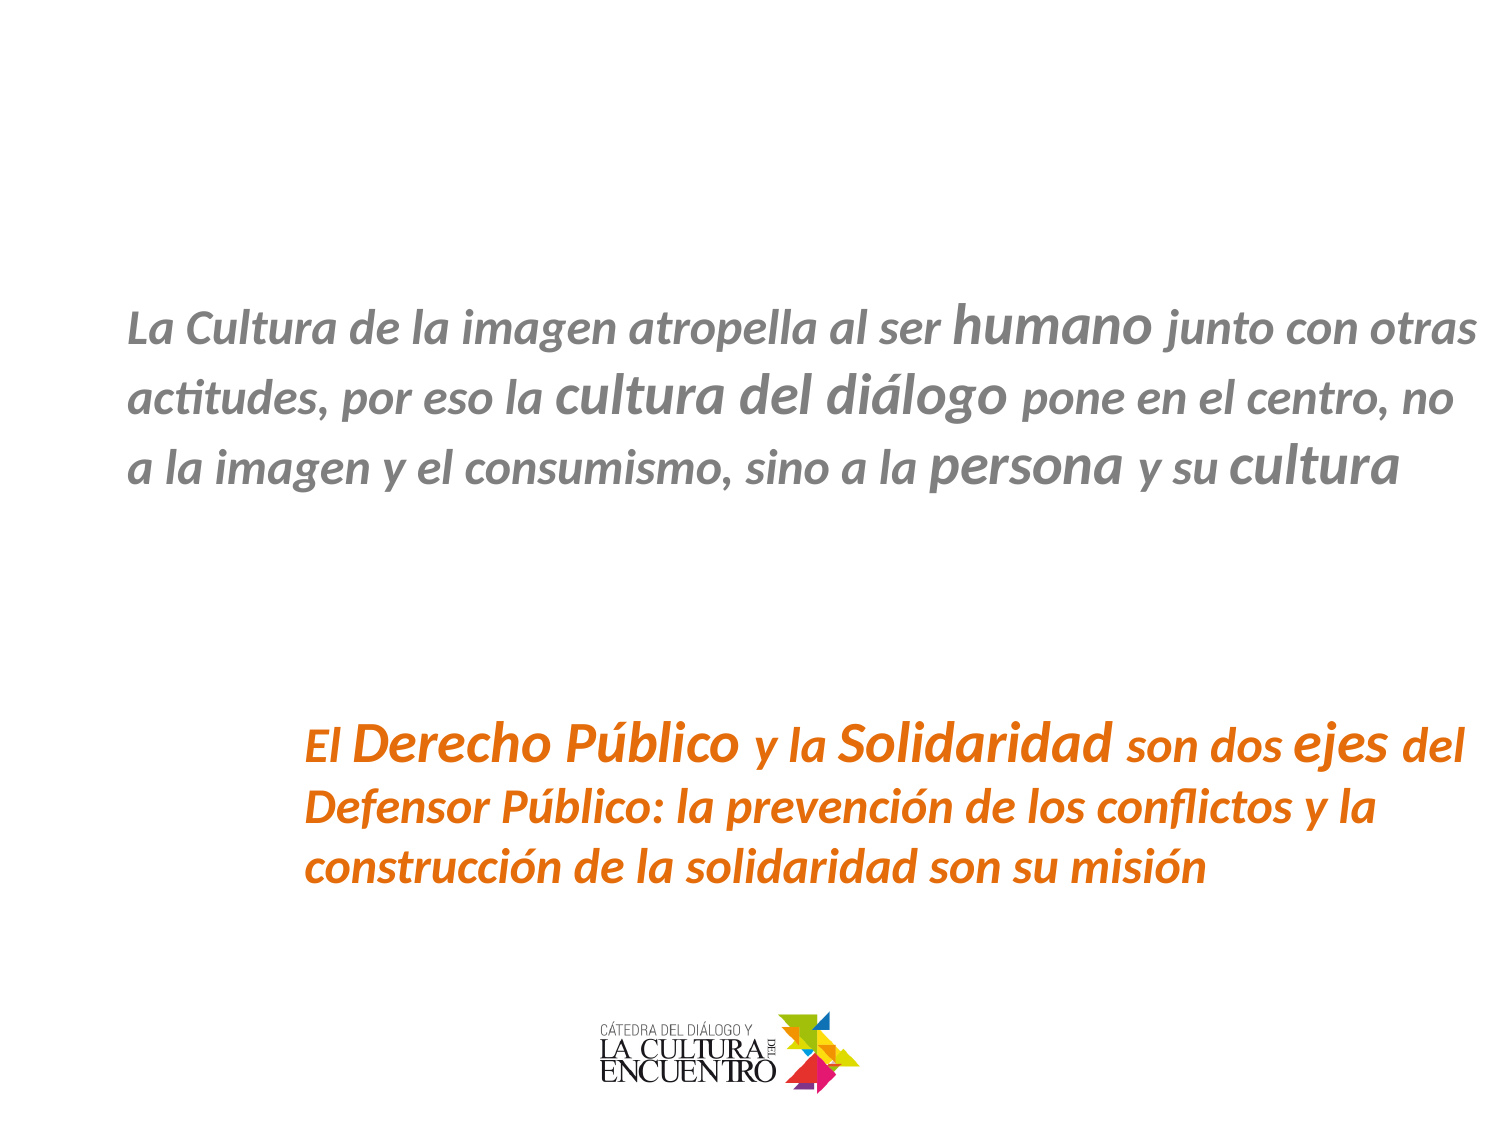

La Cultura de la imagen atropella al ser humano junto con otras actitudes, por eso la cultura del diálogo pone en el centro, no a la imagen y el consumismo, sino a la persona y su cultura
El Derecho Público y la Solidaridad son dos ejes del Defensor Público: la prevención de los conflictos y la construcción de la solidaridad son su misión